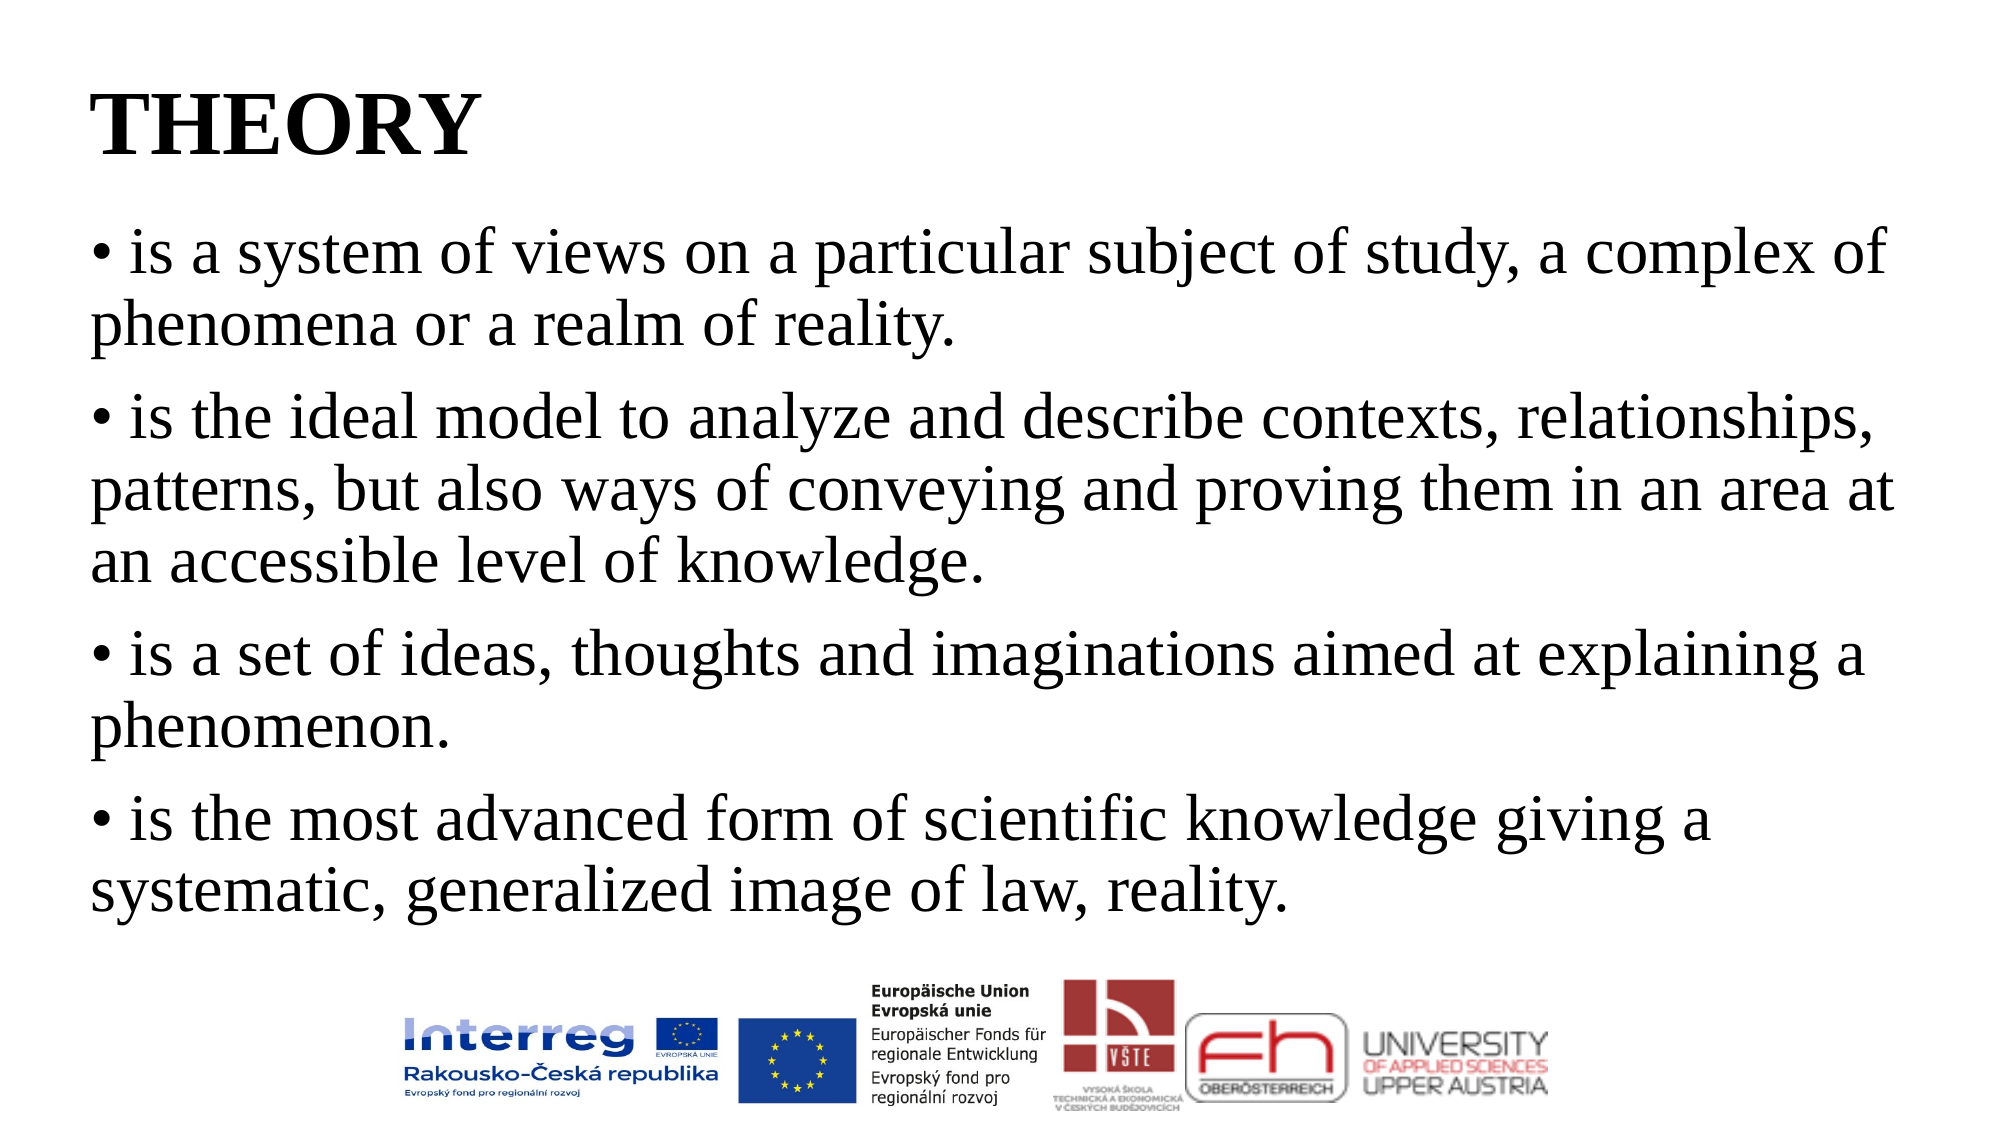

# THEORY
• is a system of views on a particular subject of study, a complex of phenomena or a realm of reality.
• is the ideal model to analyze and describe contexts, relationships, patterns, but also ways of conveying and proving them in an area at an accessible level of knowledge.
• is a set of ideas, thoughts and imaginations aimed at explaining a phenomenon.
• is the most advanced form of scientific knowledge giving a systematic, generalized image of law, reality.